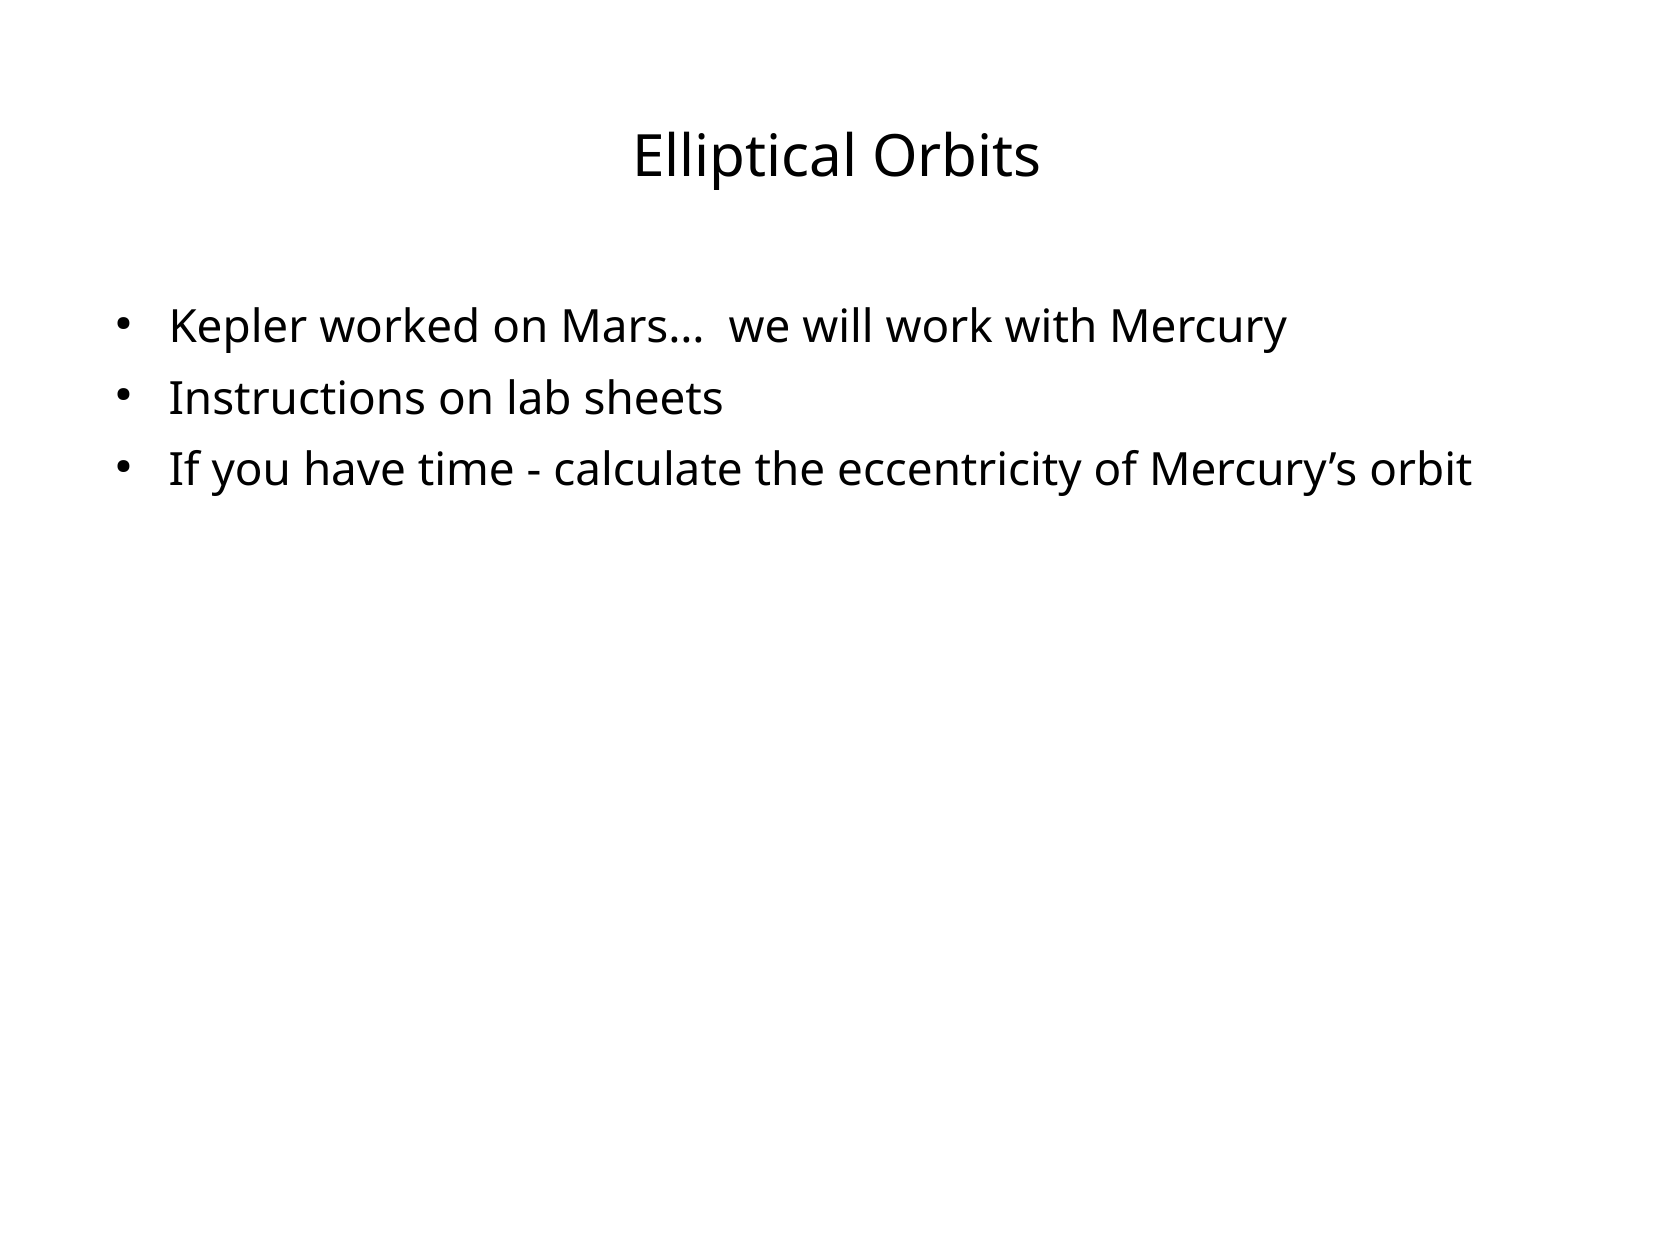

# Elliptical Orbits
Kepler worked on Mars… we will work with Mercury
Instructions on lab sheets
If you have time - calculate the eccentricity of Mercury’s orbit